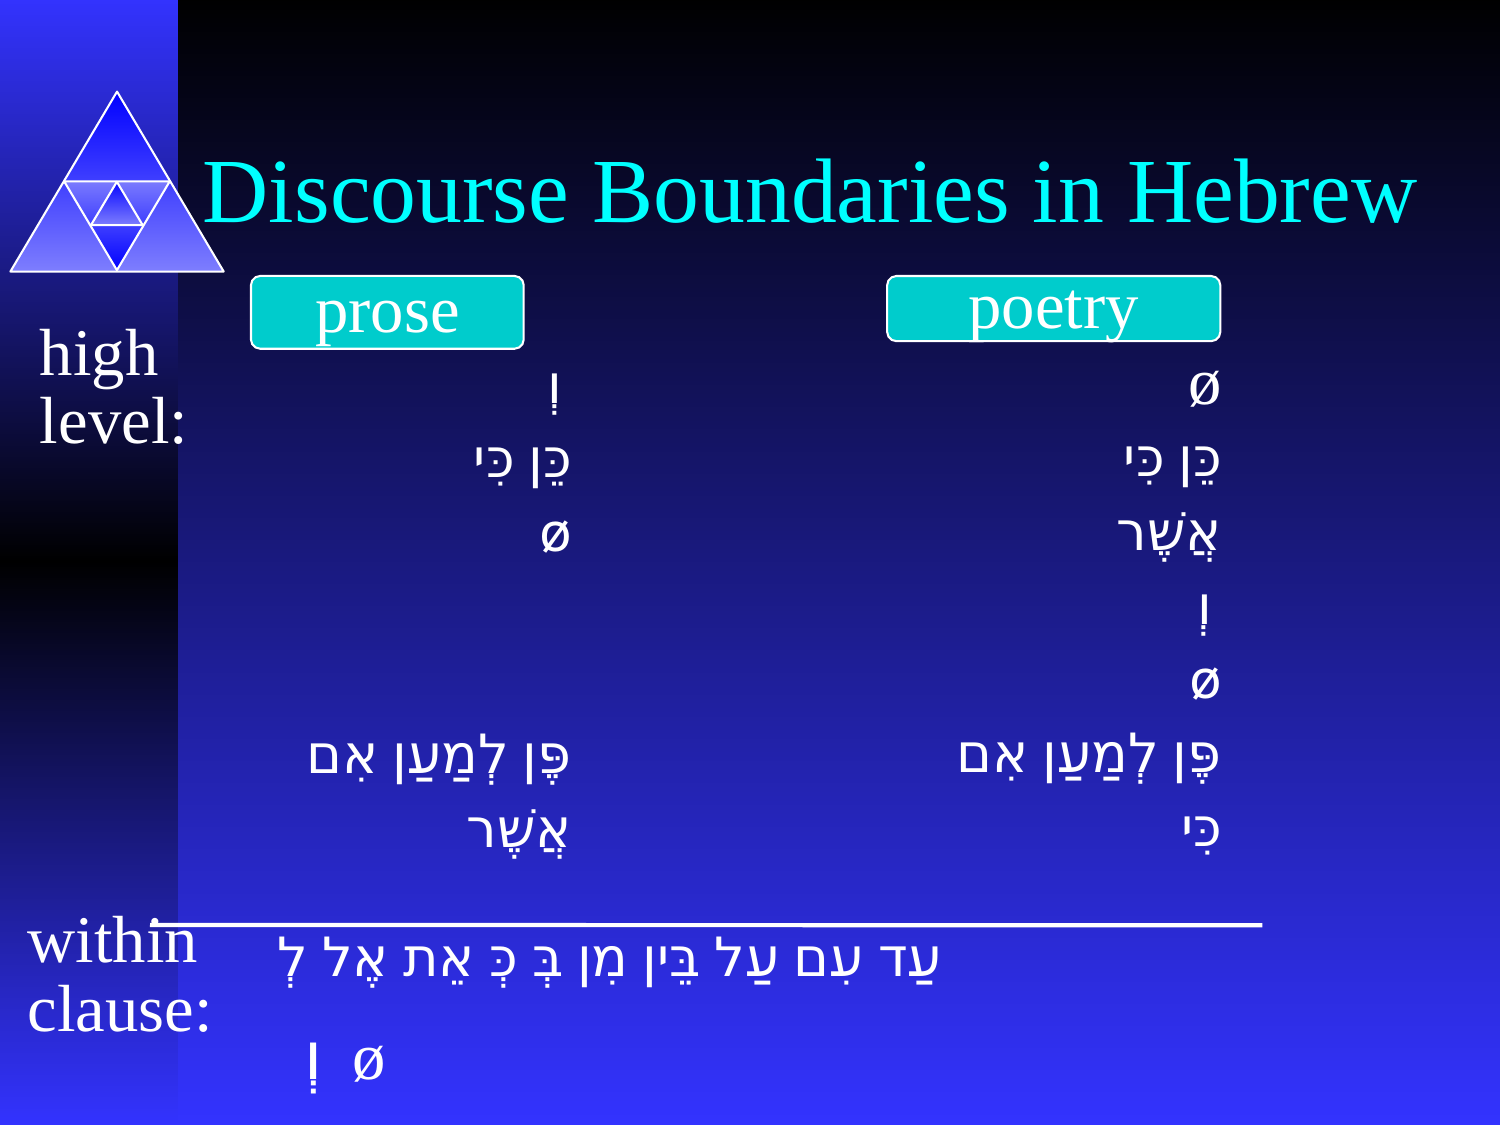

# Discourse Boundaries in Hebrew
prose
poetry
ø
כֵּן כִּי
אֲשֶׁר
וְ
ø
פֶּן לְמַעַן אִם
כִּי
high level:
וְ
כֵּן כִּי
ø
פֶּן לְמַעַן אִם
אֲשֶׁר
within clause:
עַד עִם עַל בֵּין מִן בְּ כְּ אֵת אֶל לְ
 וְ ø